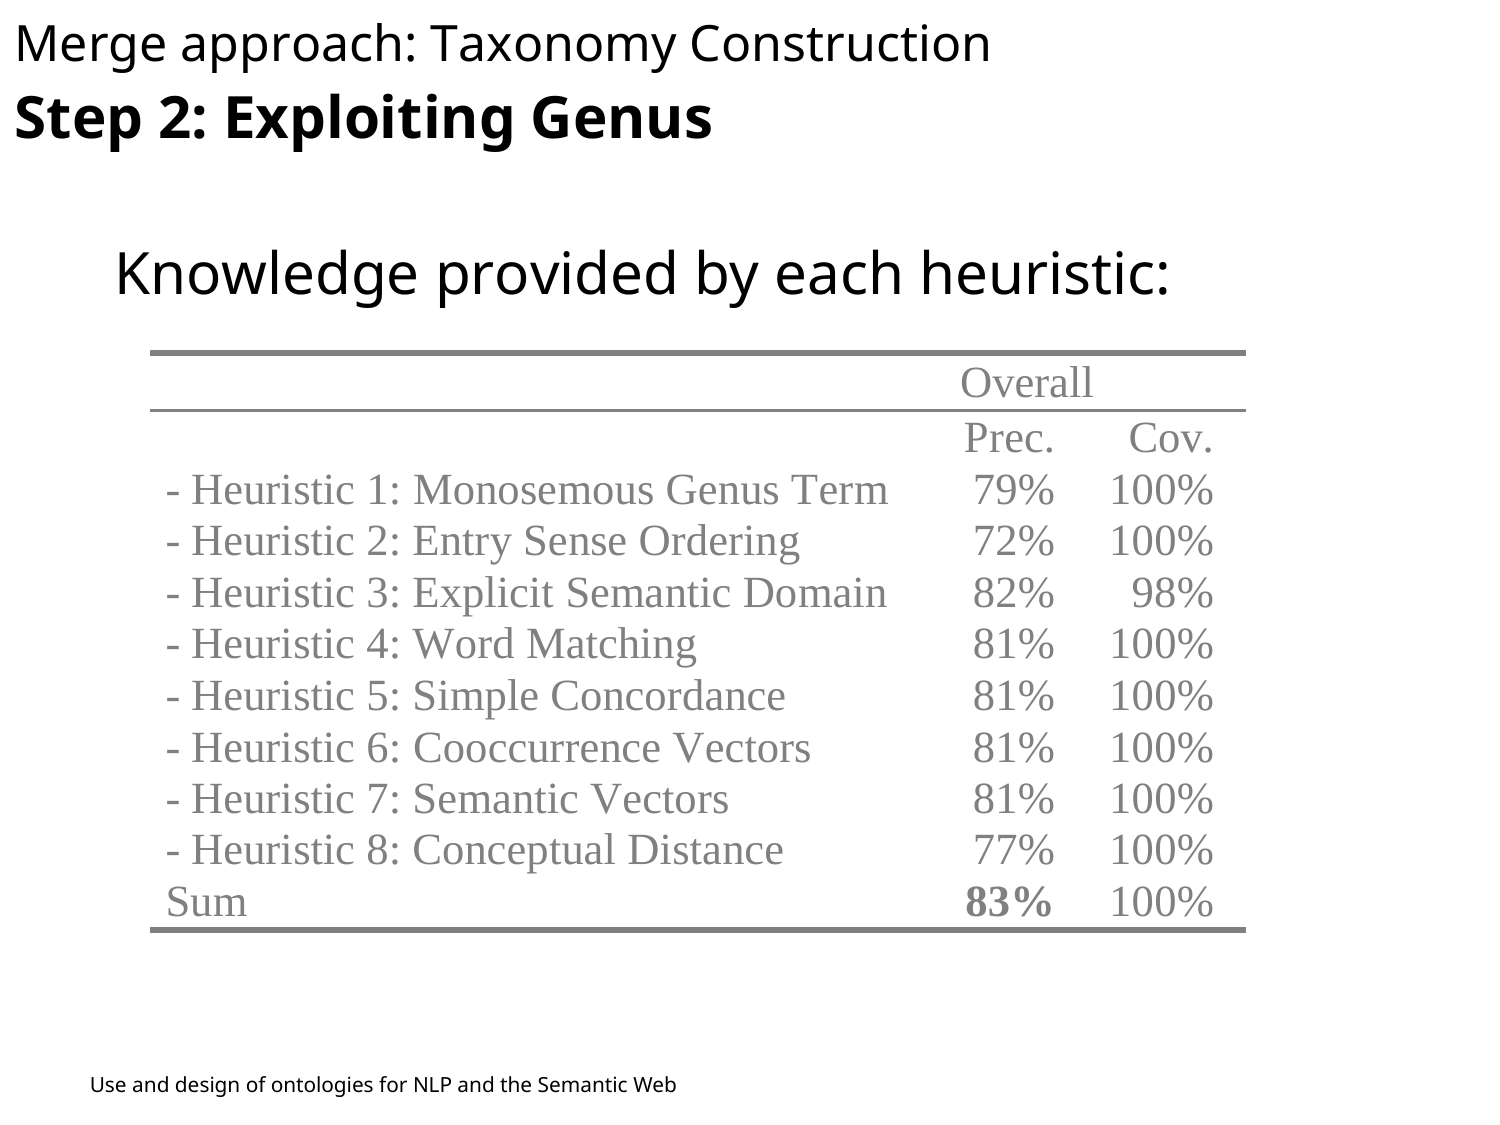

Merge approach: Taxonomy Construction
Step 2: Exploiting Genus
Knowledge provided by each heuristic: